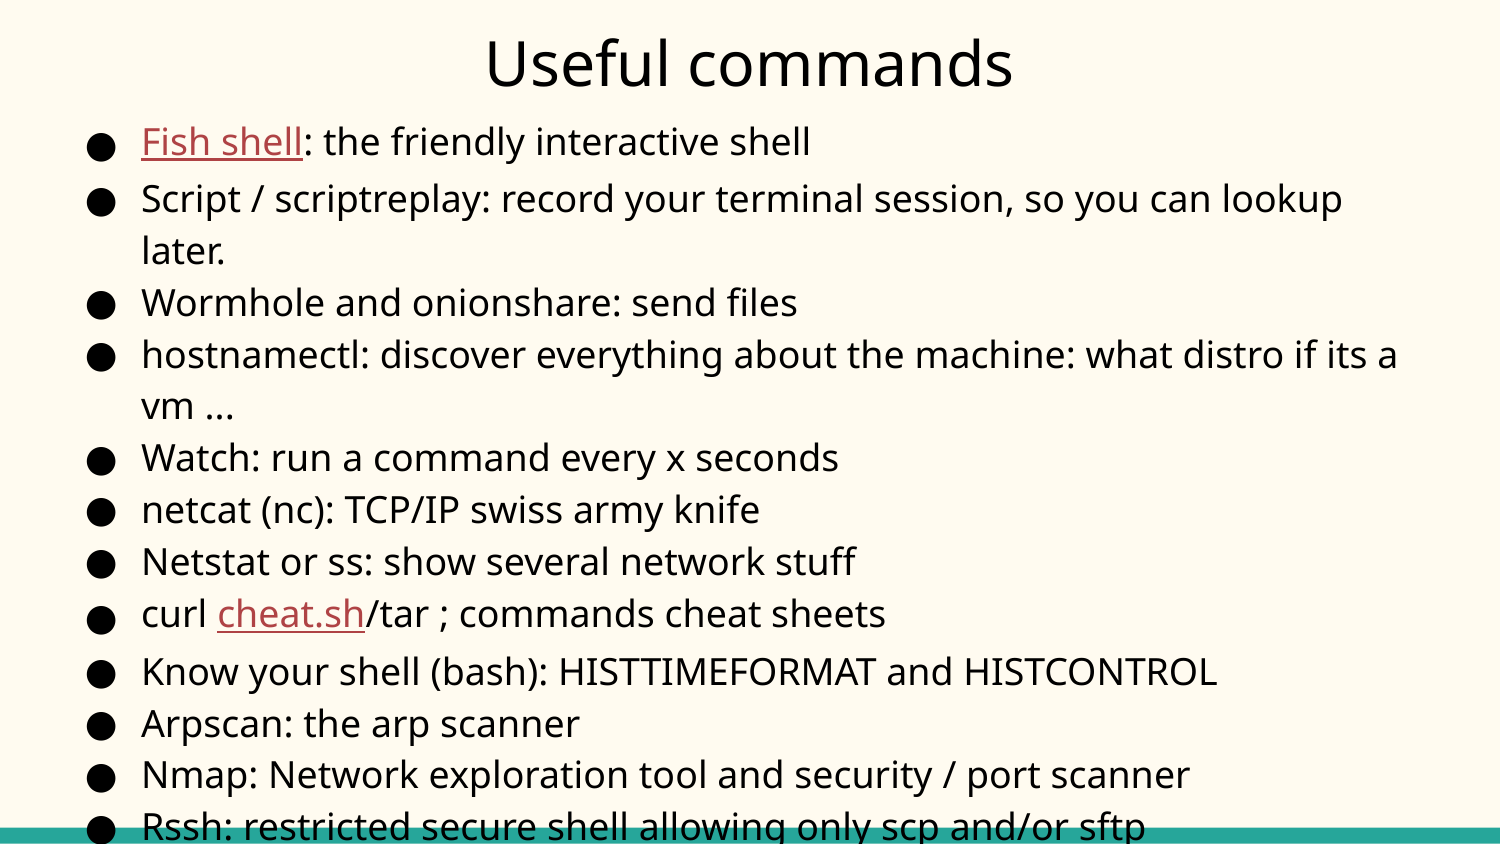

# Useful commands
Fish shell: the friendly interactive shell
Script / scriptreplay: record your terminal session, so you can lookup later.
Wormhole and onionshare: send files
hostnamectl: discover everything about the machine: what distro if its a vm ...
Watch: run a command every x seconds
netcat (nc): TCP/IP swiss army knife
Netstat or ss: show several network stuff
curl cheat.sh/tar ; commands cheat sheets
Know your shell (bash): HISTTIMEFORMAT and HISTCONTROL
Arpscan: the arp scanner
Nmap: Network exploration tool and security / port scanner
Rssh: restricted secure shell allowing only scp and/or sftp
tmate : Instant terminal sharing